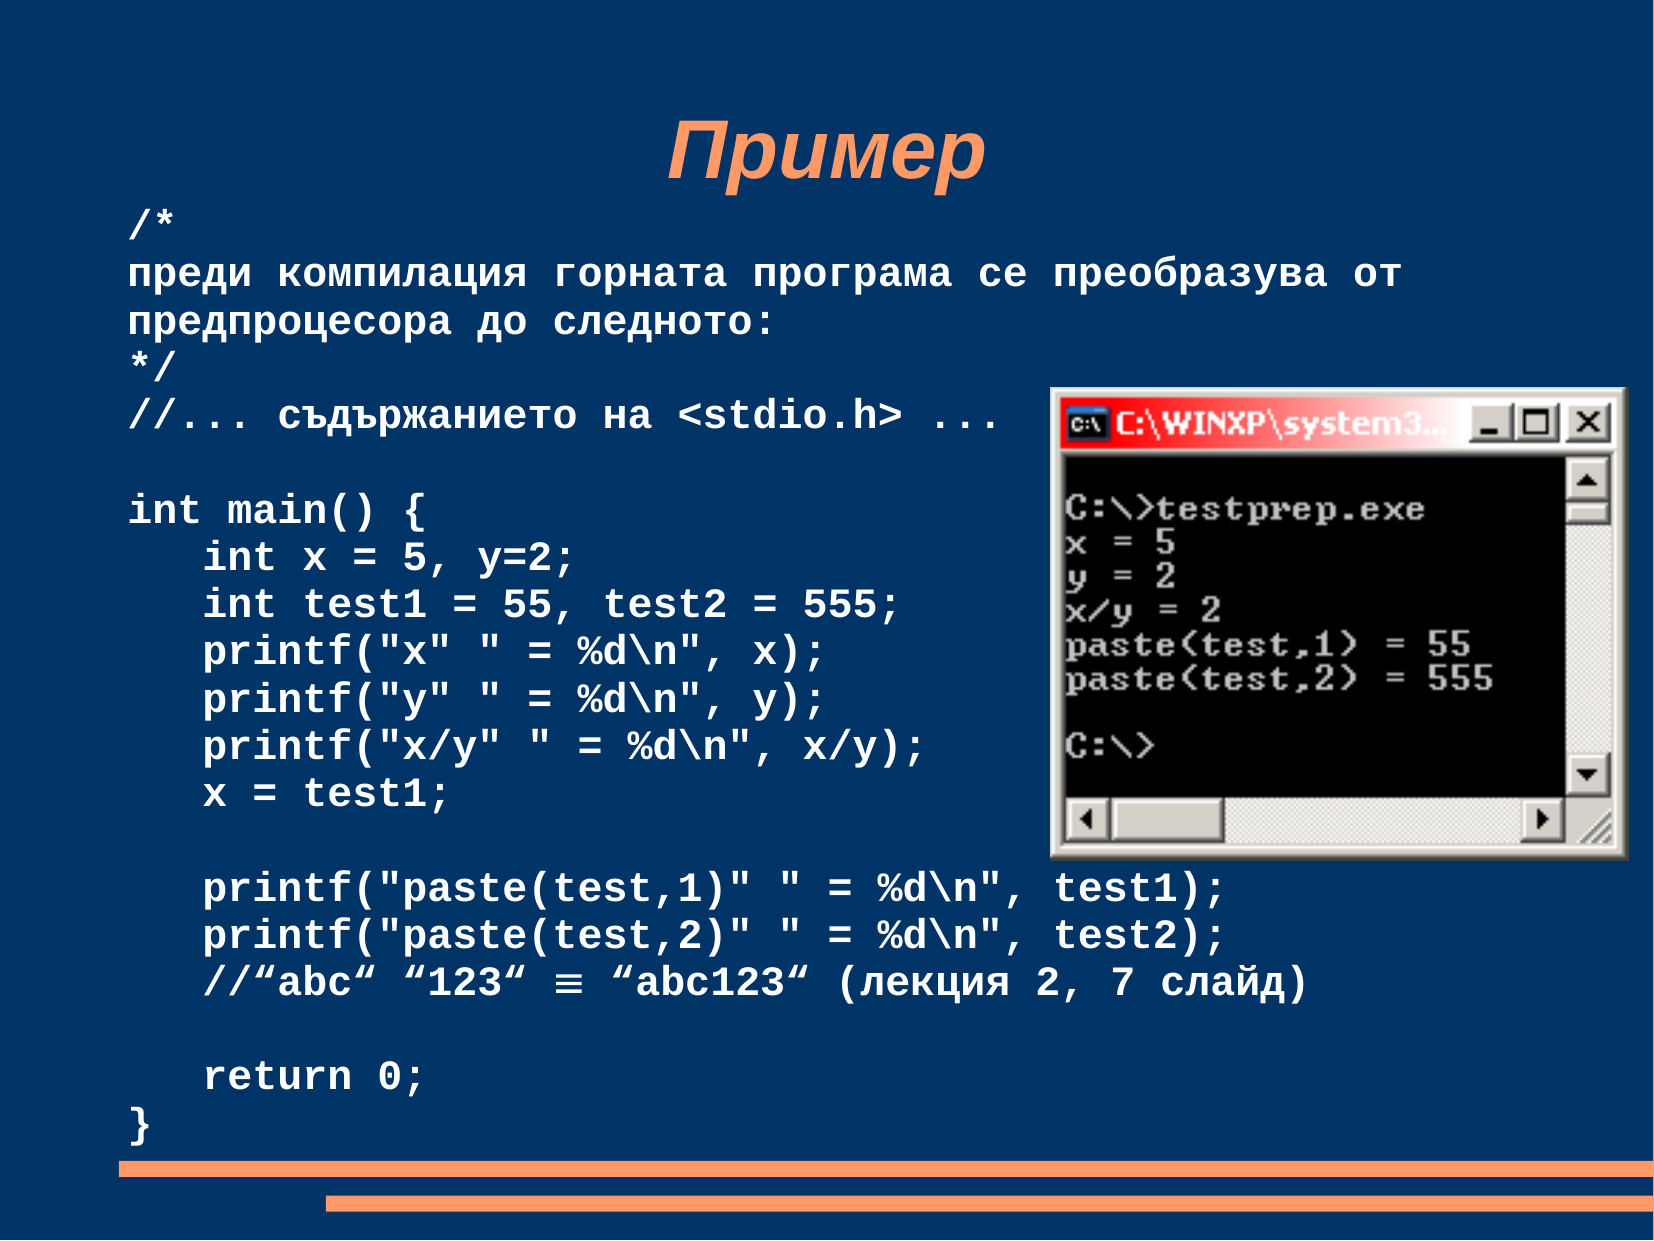

# Пример
/*
преди компилация горната програма се преобразува от предпроцесора до следното:
*/
//... съдържанието на <stdio.h> ...
int main() {
 int x = 5, y=2;
	int test1 = 55, test2 = 555;
	printf("x" " = %d\n", x);
	printf("y" " = %d\n", y);
	printf("x/y" " = %d\n", x/y);
	x = test1;
	printf("paste(test,1)" " = %d\n", test1);
	printf("paste(test,2)" " = %d\n", test2);
	//“abc“ “123“  “abc123“ (лекция 2, 7 слайд)
	return 0;
}